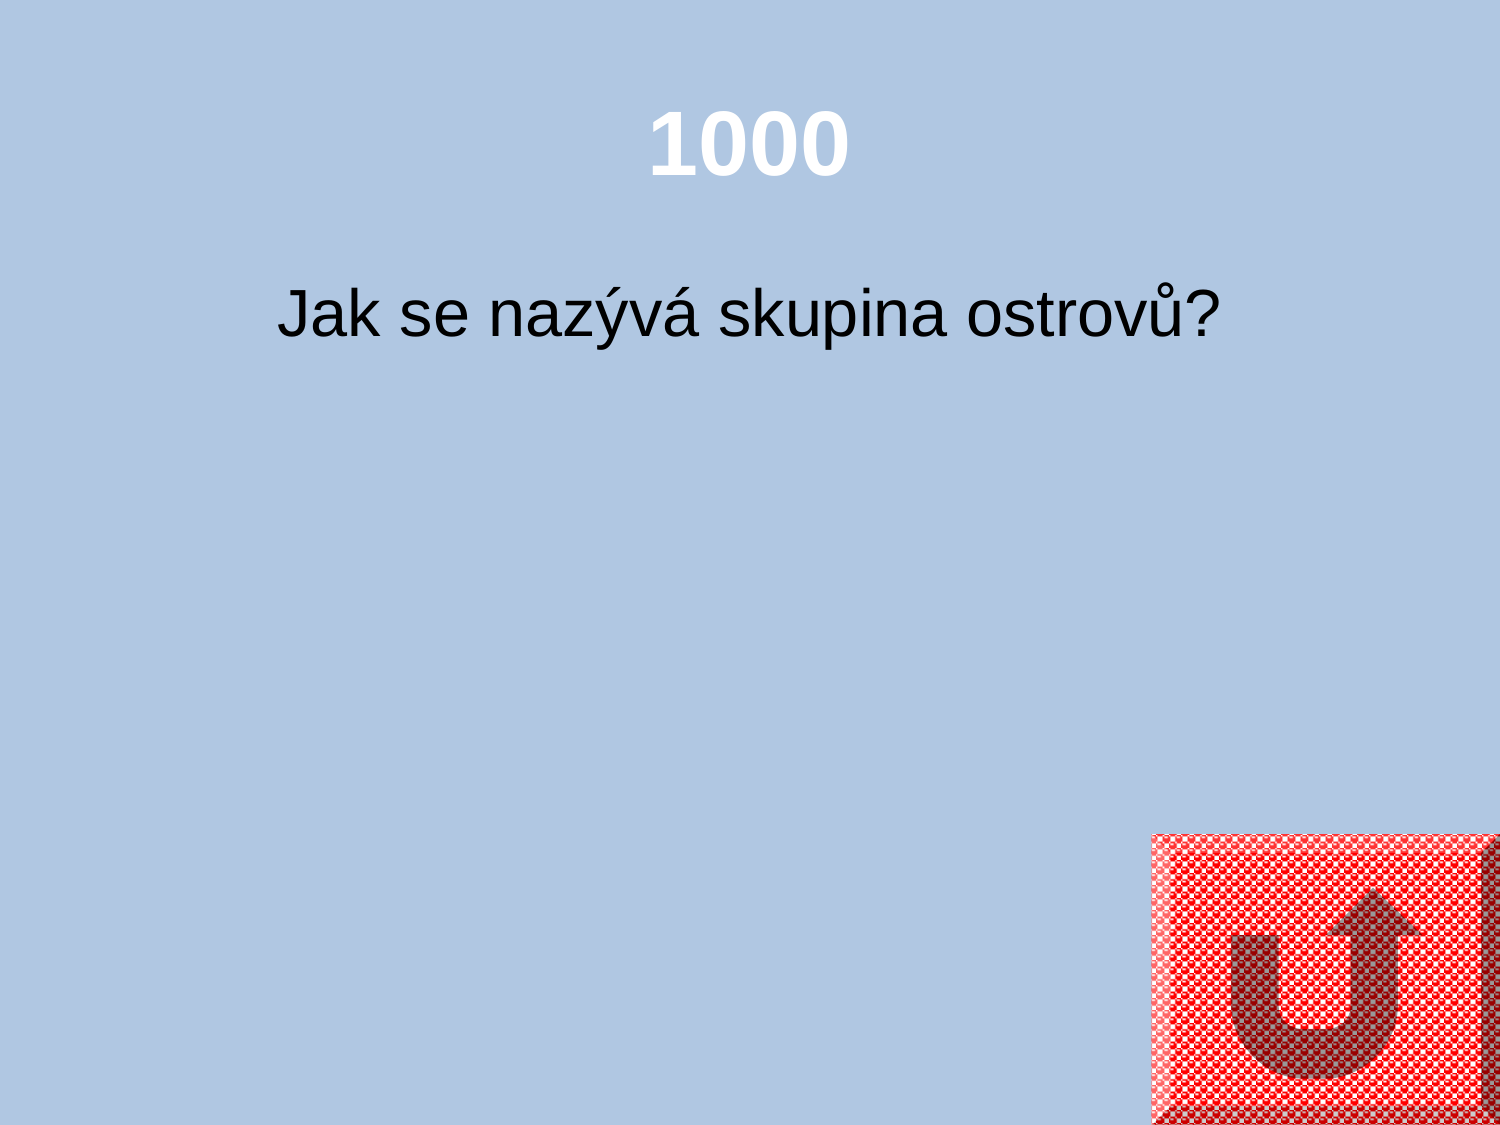

# 1000
Jak se nazývá skupina ostrovů?